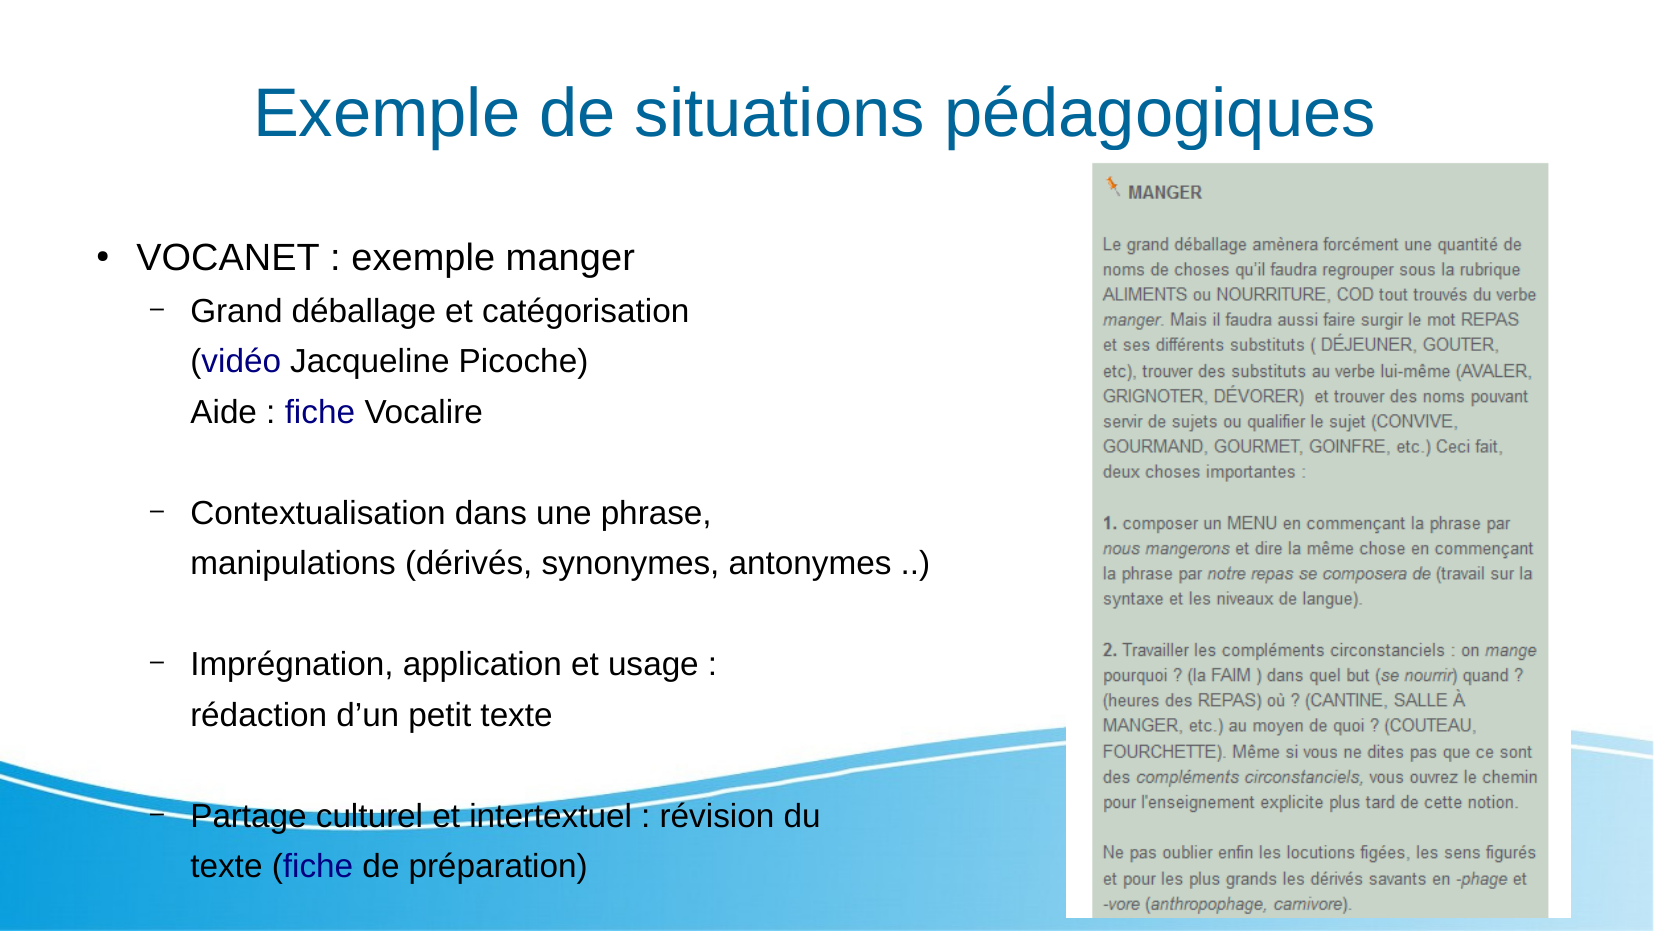

# Exemple de situations pédagogiques
VOCANET : exemple manger
Grand déballage et catégorisation
(vidéo Jacqueline Picoche)
Aide : fiche Vocalire
Contextualisation dans une phrase,
manipulations (dérivés, synonymes, antonymes ..)
Imprégnation, application et usage :
rédaction d’un petit texte
Partage culturel et intertextuel : révision du
texte (fiche de préparation)